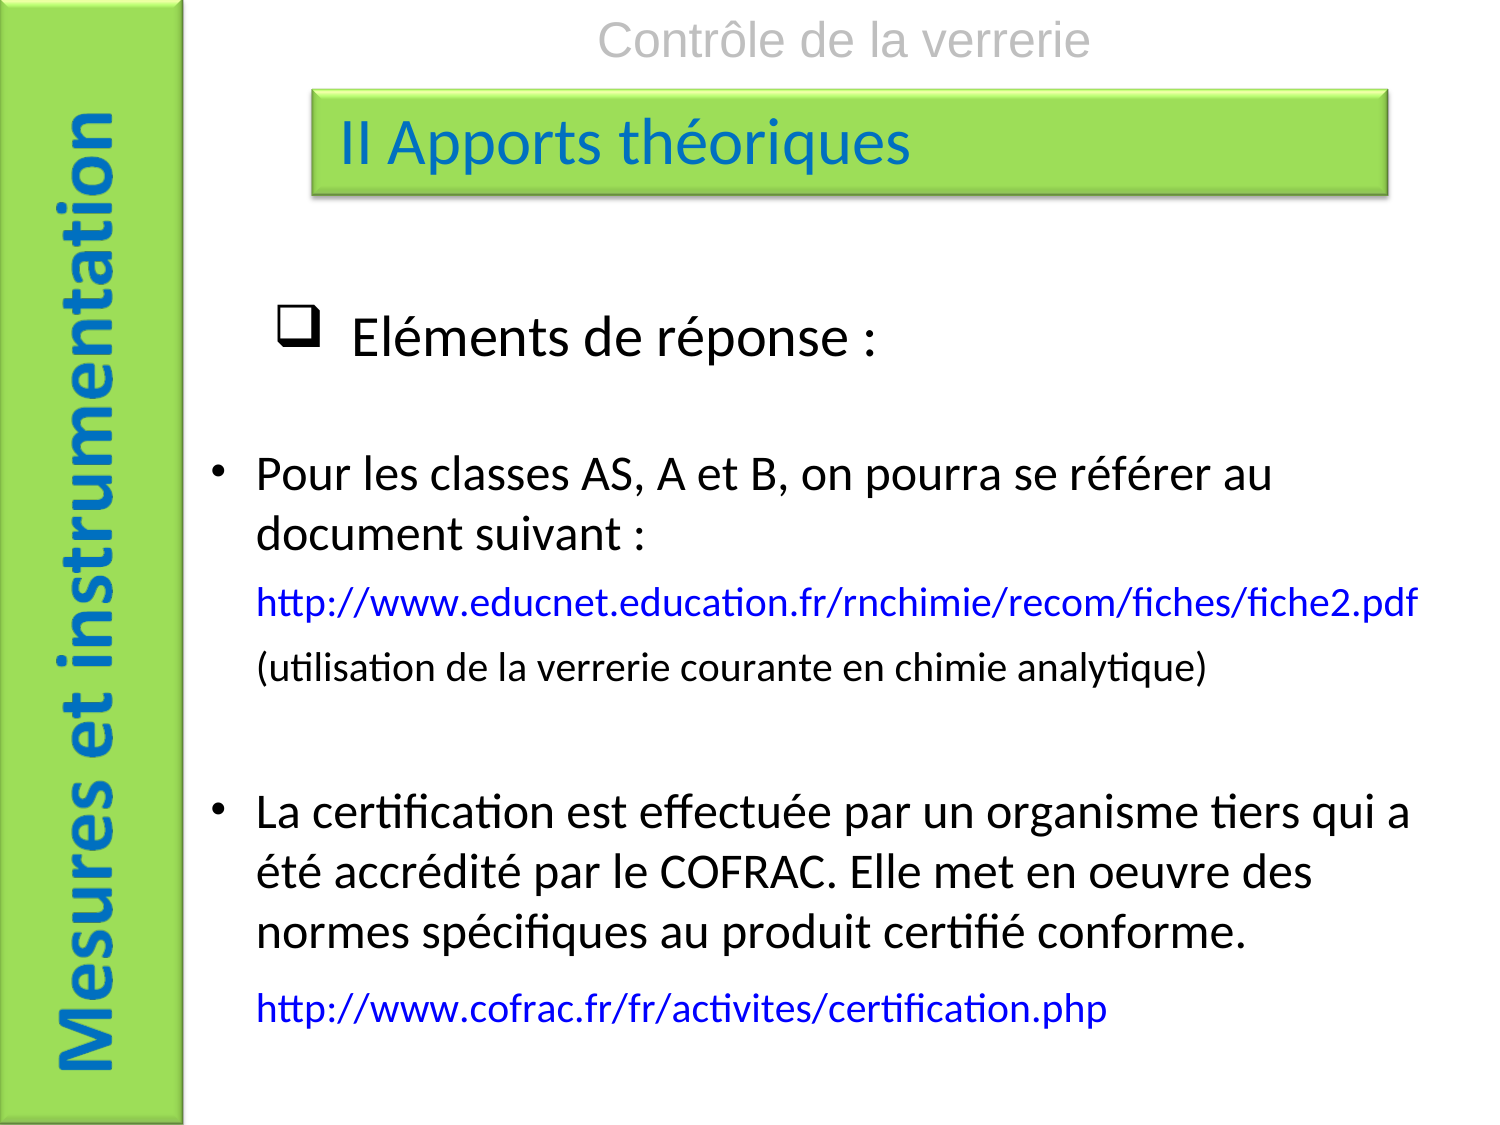

Contrôle de la verrerie
II Apports théoriques
 Eléments de réponse :
Pour les classes AS, A et B, on pourra se référer au document suivant :
	http://www.educnet.education.fr/rnchimie/recom/fiches/fiche2.pdf
	(utilisation de la verrerie courante en chimie analytique)
La certification est effectuée par un organisme tiers qui a été accrédité par le COFRAC. Elle met en oeuvre des normes spécifiques au produit certifié conforme.
	http://www.cofrac.fr/fr/activites/certification.php